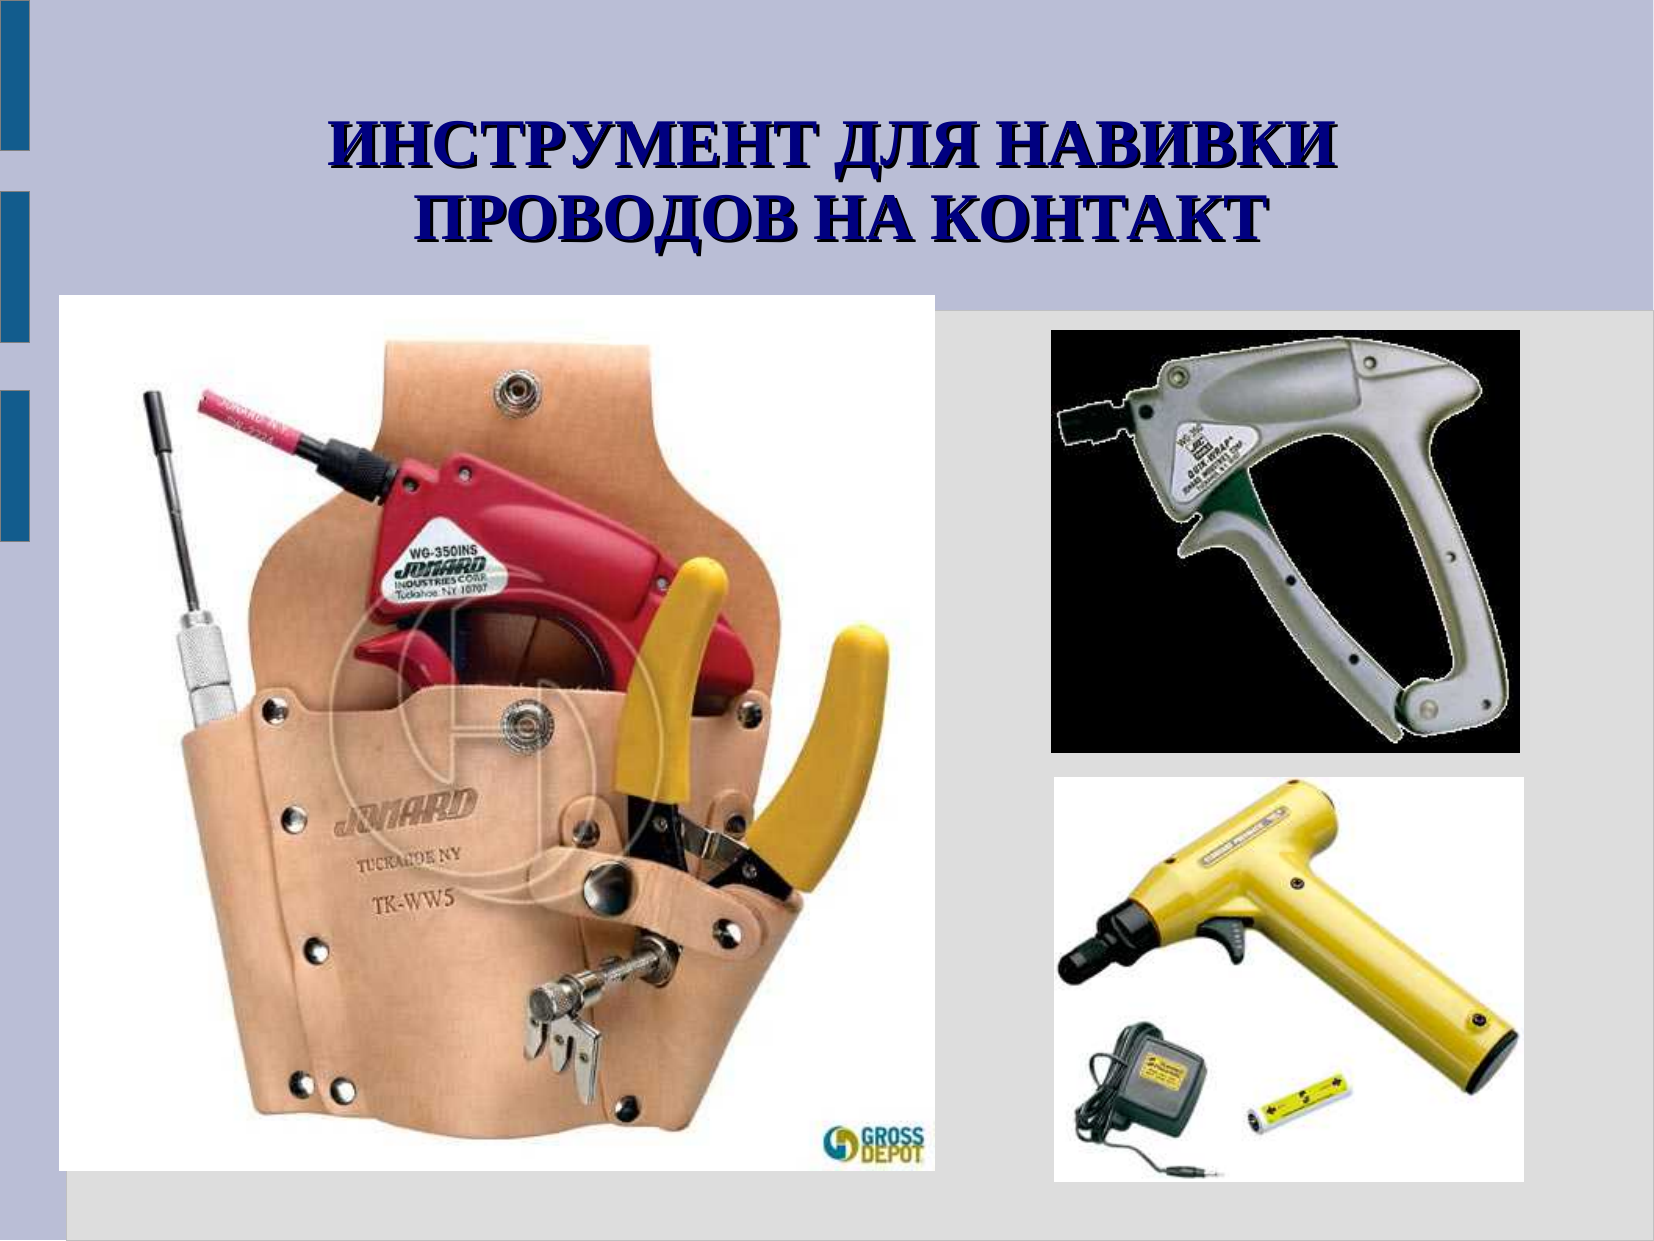

# ИНСТРУМЕНТ ДЛЯ НАВИВКИ ПРОВОДОВ НА КОНТАКТ